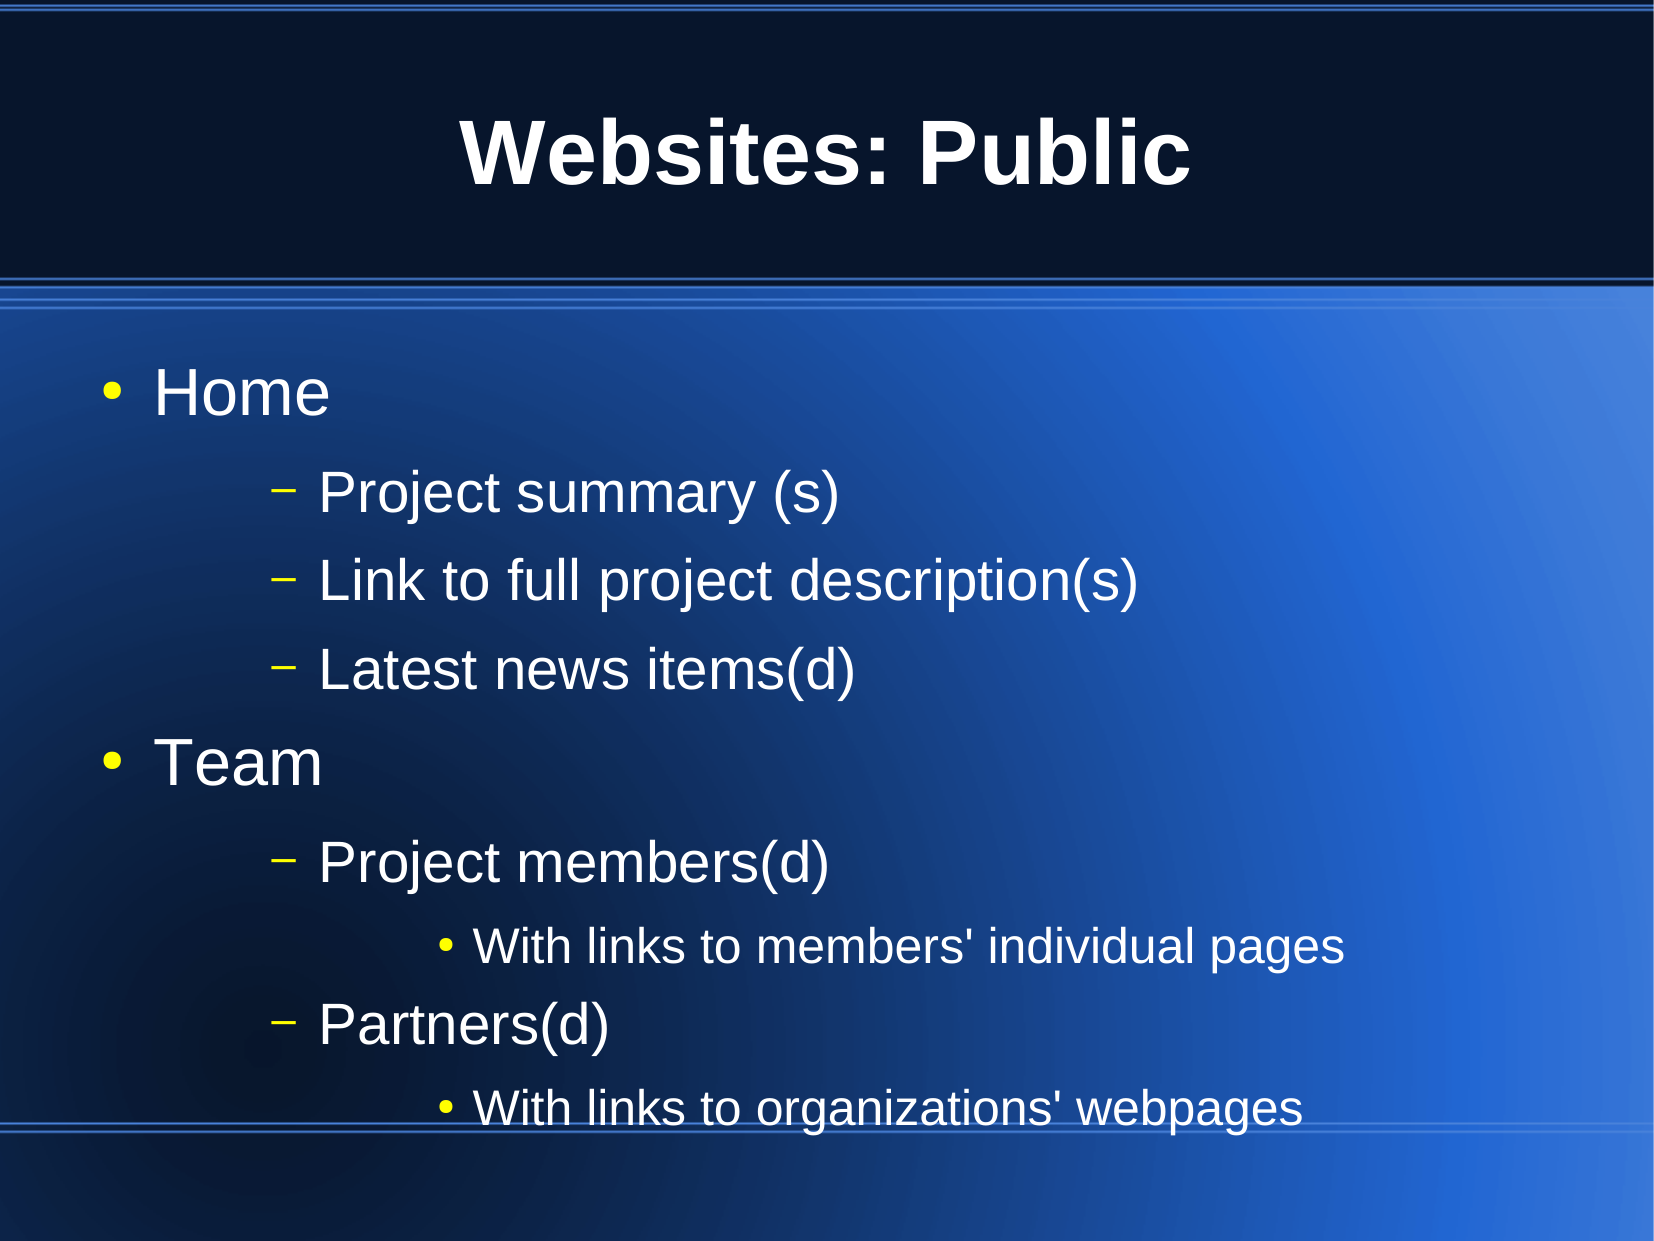

# Websites: Public
Home
Project summary (s)
Link to full project description(s)
Latest news items(d)
Team
Project members(d)
With links to members' individual pages
Partners(d)
With links to organizations' webpages